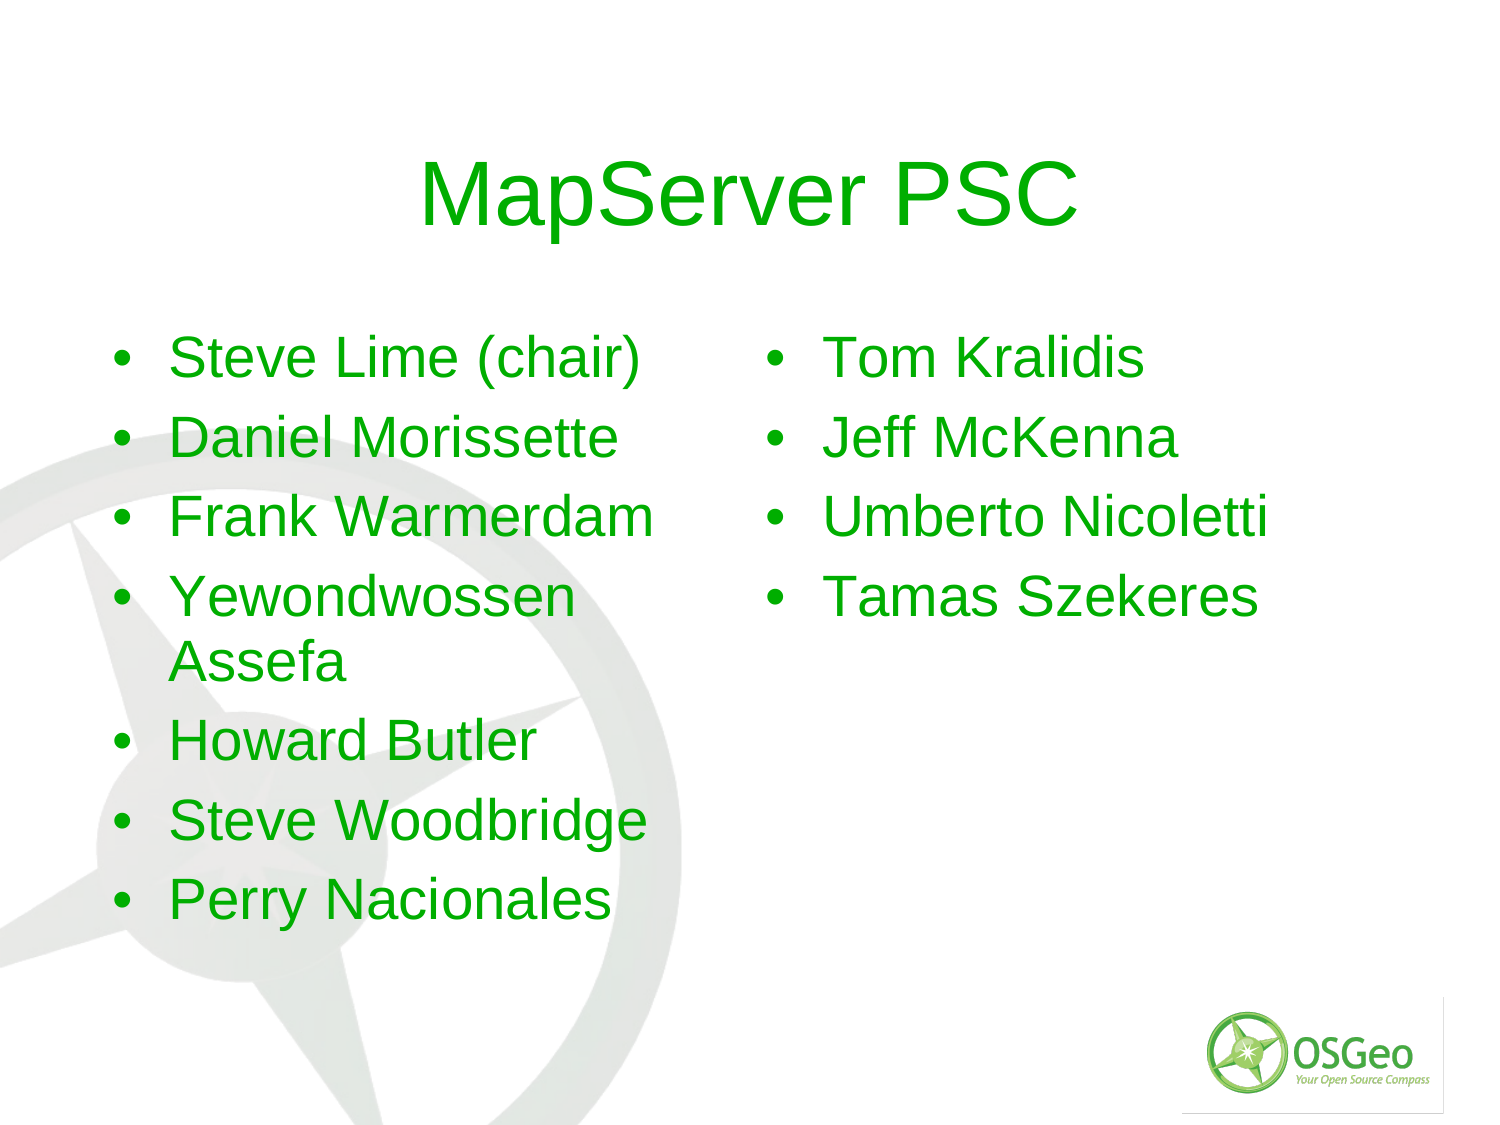

# MapServer PSC
Steve Lime (chair)
Daniel Morissette
Frank Warmerdam
Yewondwossen Assefa
Howard Butler
Steve Woodbridge
Perry Nacionales
Tom Kralidis
Jeff McKenna
Umberto Nicoletti
Tamas Szekeres